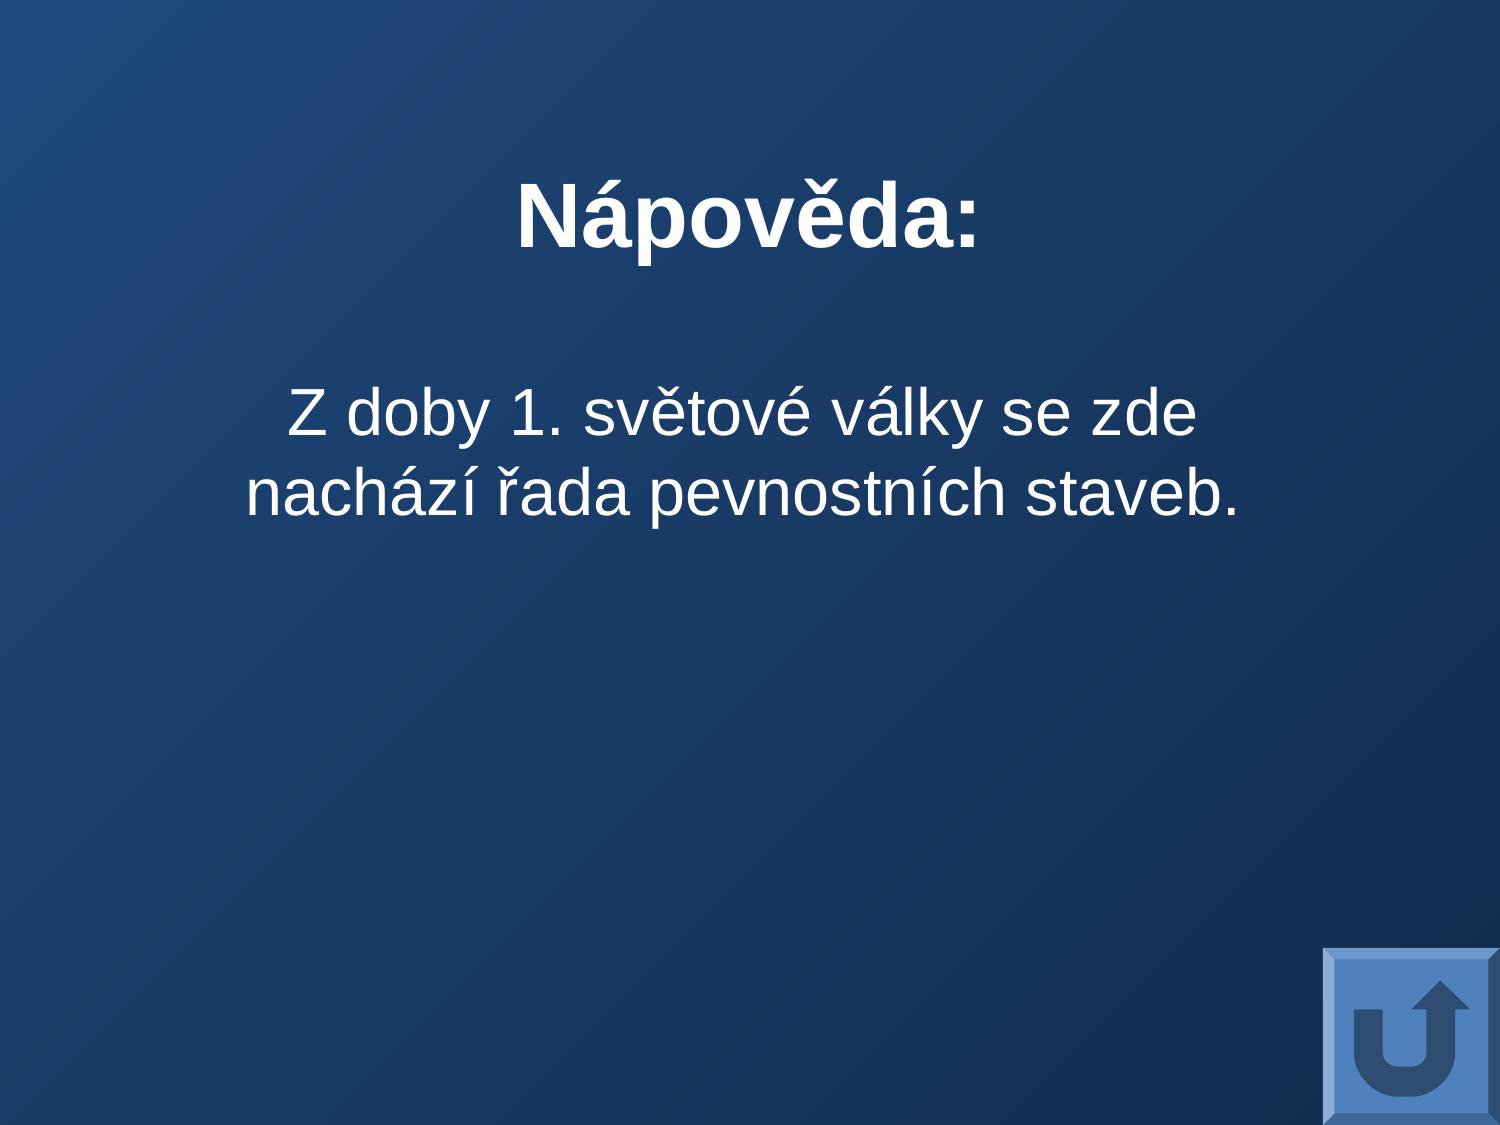

# Nápověda:
Z doby 1. světové války se zde nachází řada pevnostních staveb.